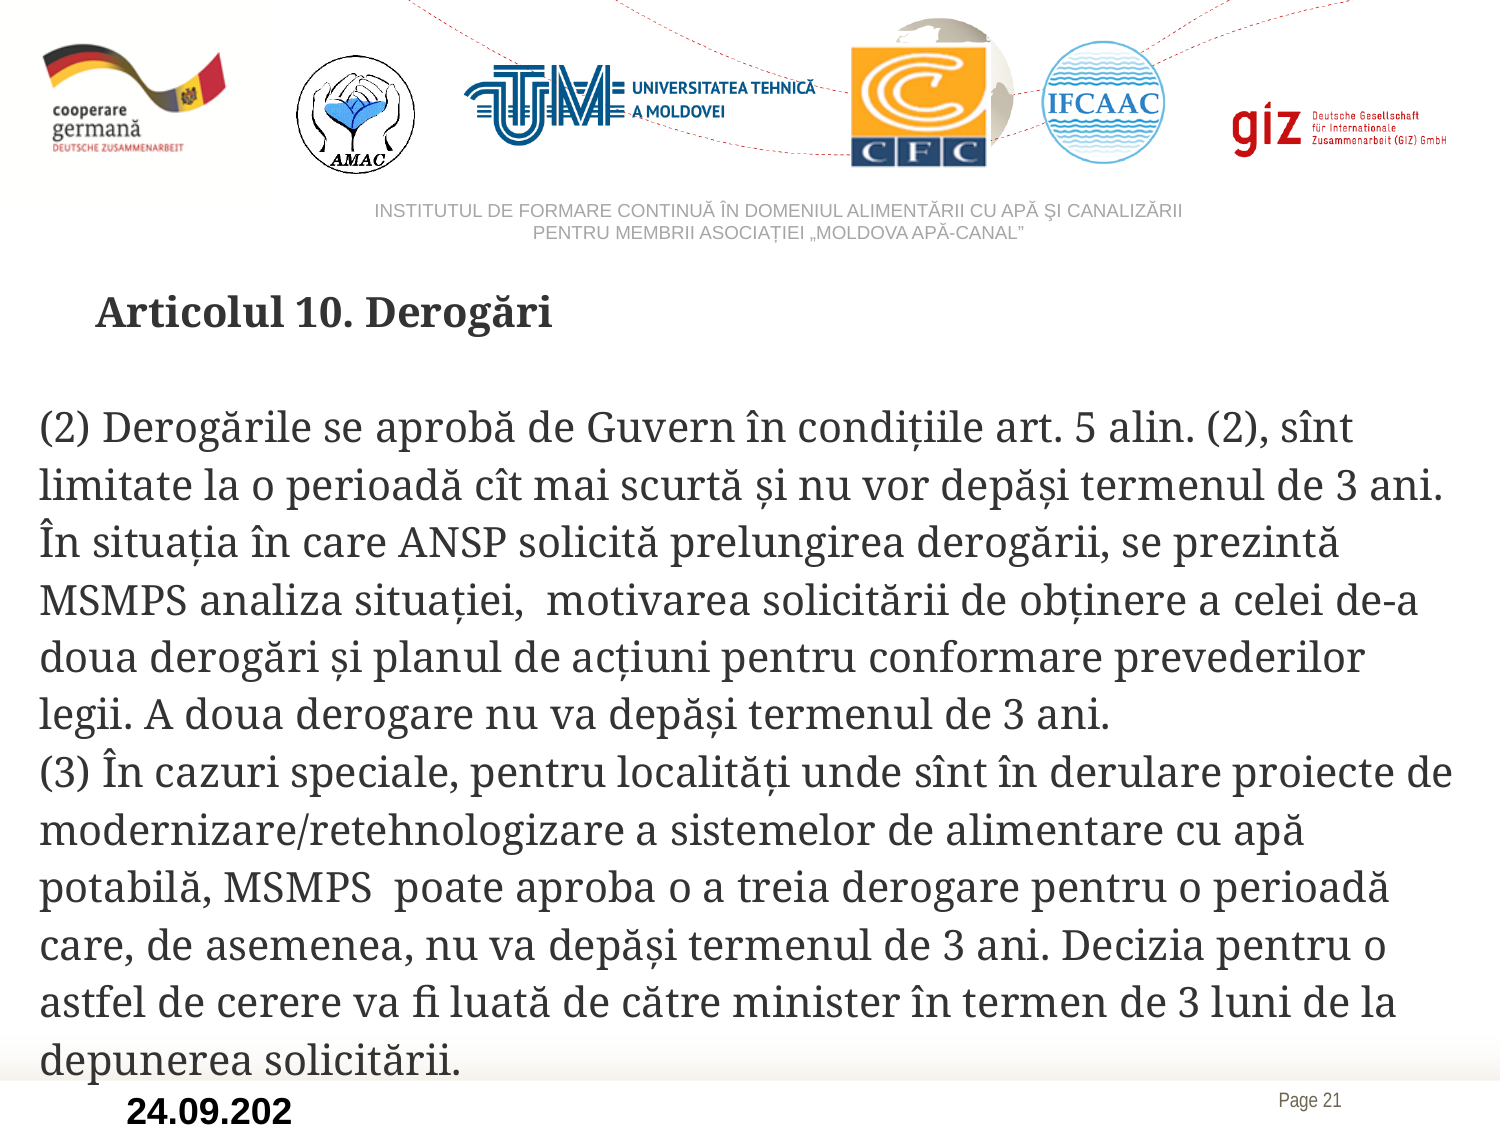

INSTITUTUL DE FORMARE CONTINUĂ ÎN DOMENIUL ALIMENTĂRII CU APĂ ŞI CANALIZĂRII
PENTRU MEMBRII ASOCIAȚIEI „MOLDOVA APĂ-CANAL”
# Articolul 10. Derogări (2) Derogările se aprobă de Guvern în condițiile art. 5 alin. (2), sînt limitate la o perioadă cît mai scurtă și nu vor depăși termenul de 3 ani. În situația în care ANSP solicită prelungirea derogării, se prezintă MSMPS analiza situației,  motivarea solicitării de obținere a celei de-a doua derogări și planul de acțiuni pentru conformare prevederilor legii. A doua derogare nu va depăși termenul de 3 ani. (3) În cazuri speciale, pentru localități unde sînt în derulare proiecte de modernizare/retehnologizare a sistemelor de alimentare cu apă potabilă, MSMPS  poate aproba o a treia derogare pentru o perioadă care, de asemenea, nu va depăși termenul de 3 ani. Decizia pentru o astfel de cerere va fi luată de către minister în termen de 3 luni de la depunerea solicitării.